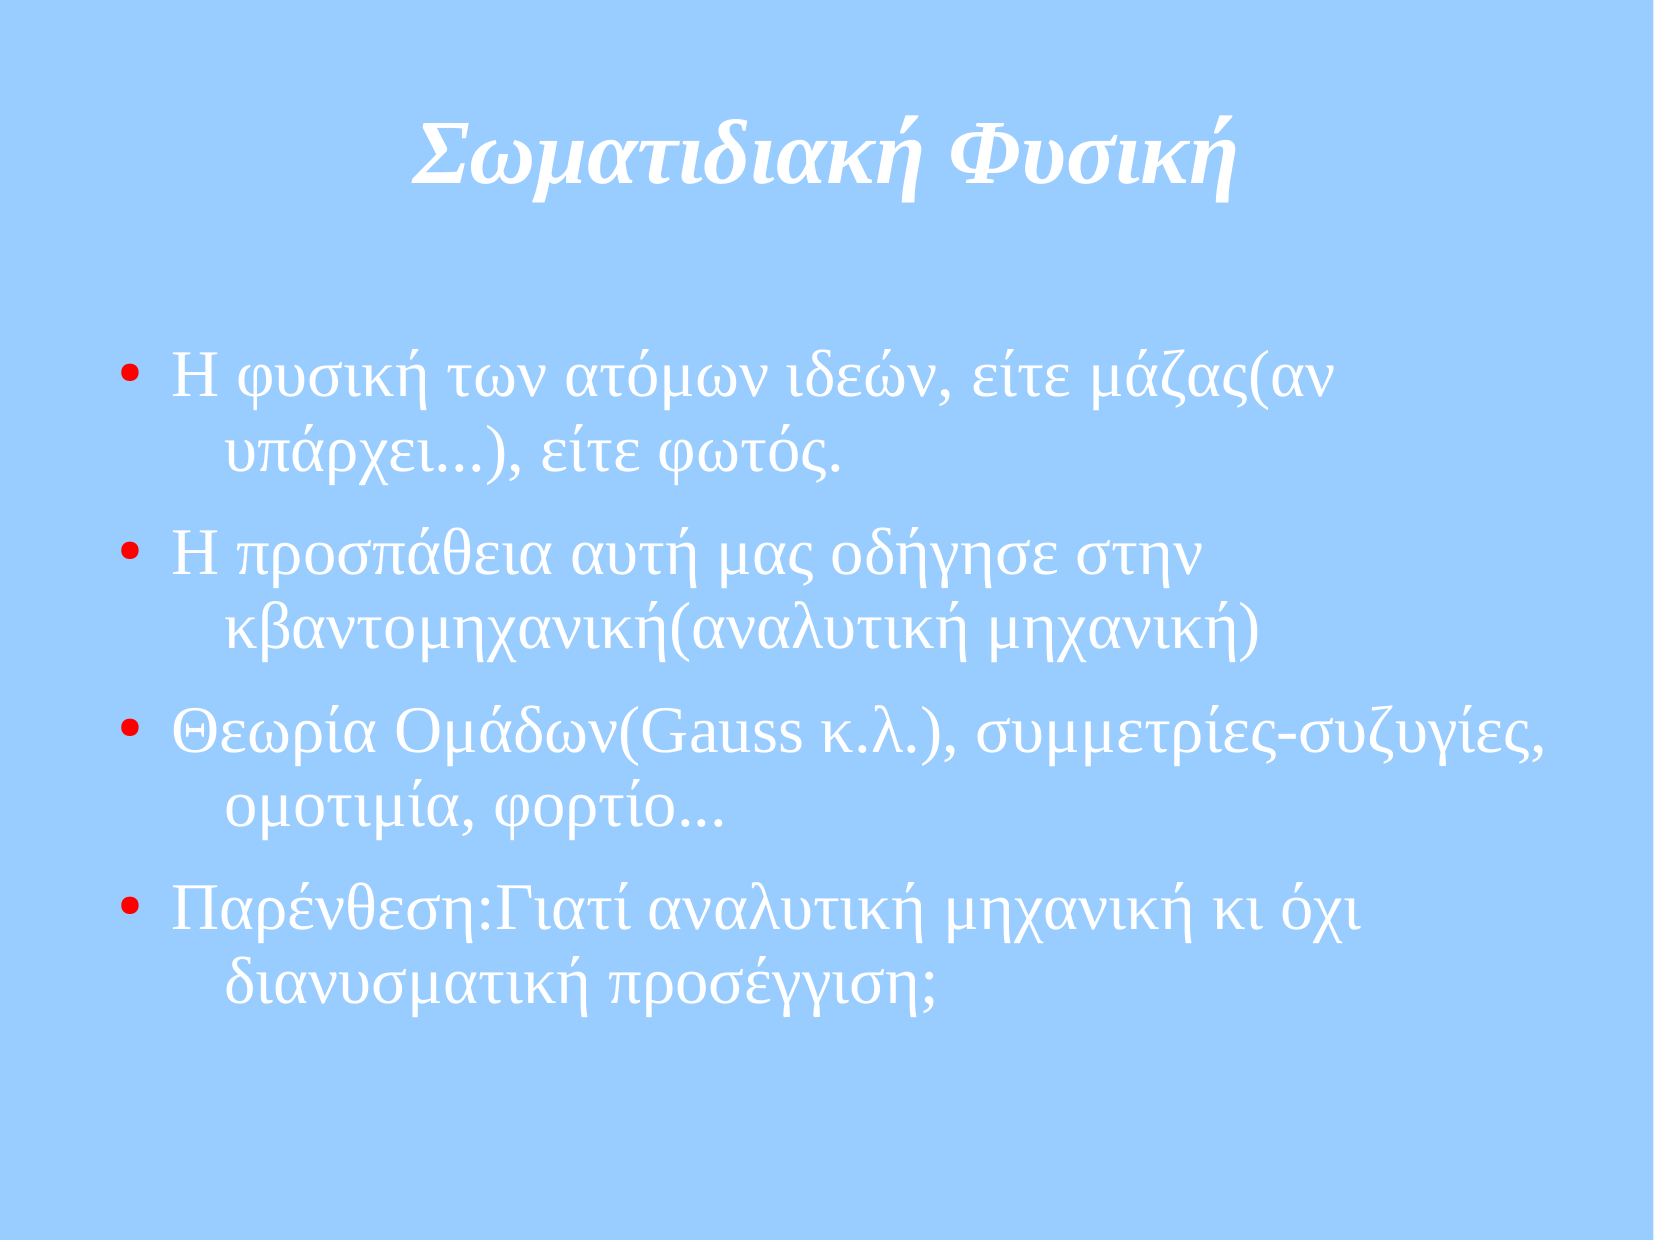

# Σωματιδιακή Φυσική
Η φυσική των ατόμων ιδεών, είτε μάζας(αν υπάρχει...), είτε φωτός.
Η προσπάθεια αυτή μας οδήγησε στην κβαντομηχανική(αναλυτική μηχανική)
Θεωρία Ομάδων(Gauss κ.λ.), συμμετρίες-συζυγίες, ομοτιμία, φορτίο...
Παρένθεση:Γιατί αναλυτική μηχανική κι όχι διανυσματική προσέγγιση;